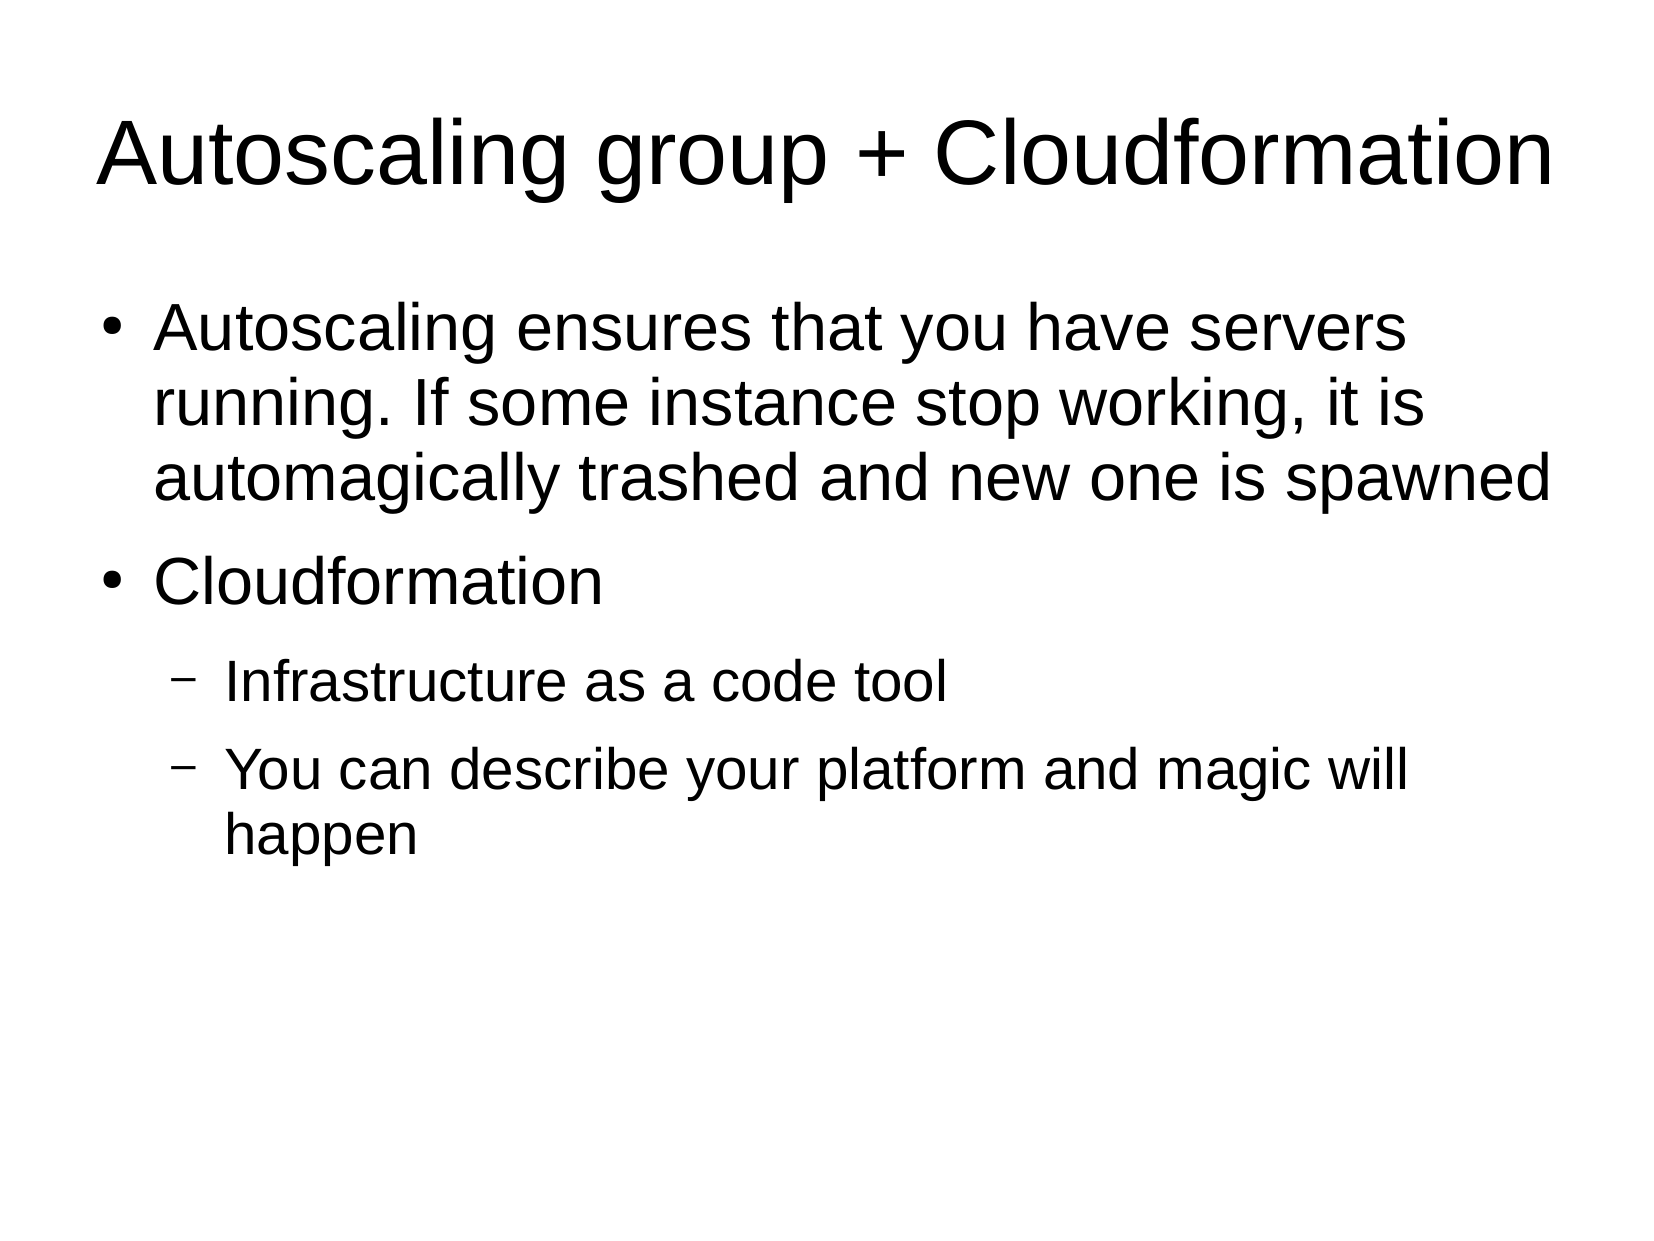

# Autoscaling group + Cloudformation
Autoscaling ensures that you have servers running. If some instance stop working, it is automagically trashed and new one is spawned
Cloudformation
Infrastructure as a code tool
You can describe your platform and magic will happen